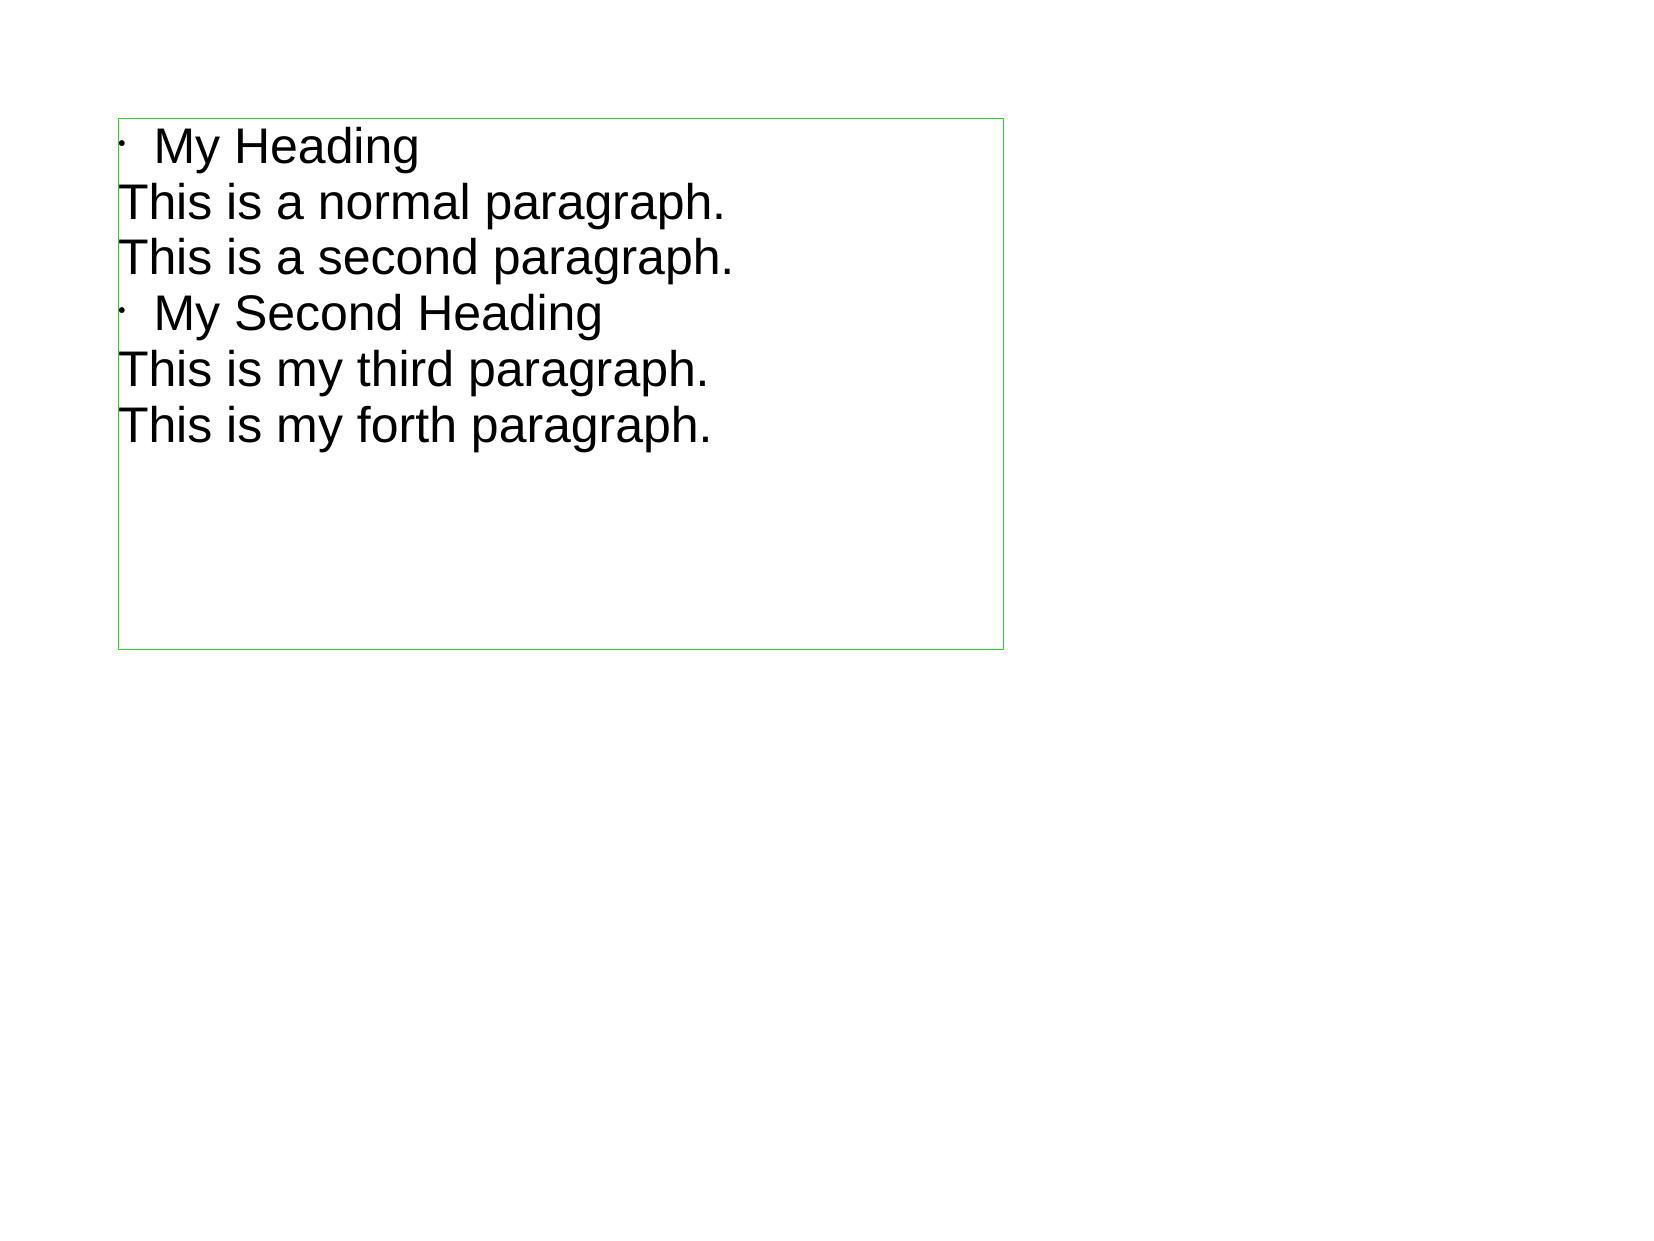

My Heading
This is a normal paragraph.
This is a second paragraph.
My Second Heading
This is my third paragraph.
This is my forth paragraph.